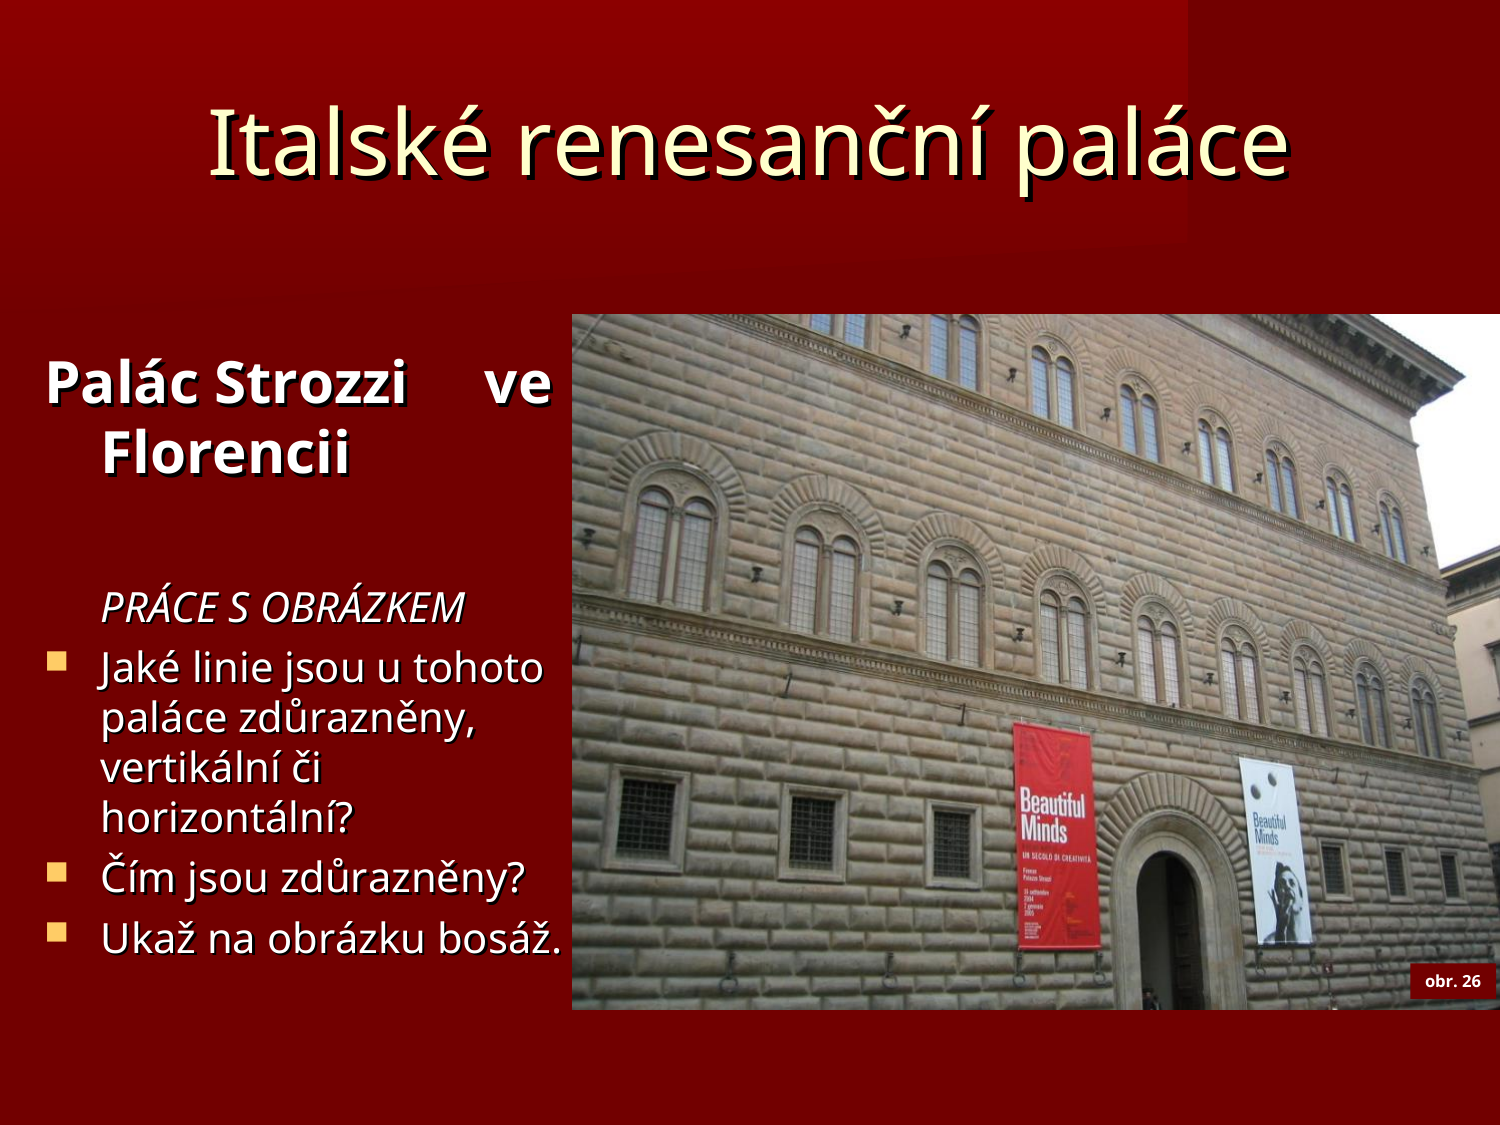

# Italské renesanční paláce
Palác Strozzi ve Florencii
	PRÁCE S OBRÁZKEM
Jaké linie jsou u tohoto paláce zdůrazněny, vertikální či horizontální?
Čím jsou zdůrazněny?
Ukaž na obrázku bosáž.
obr. 26